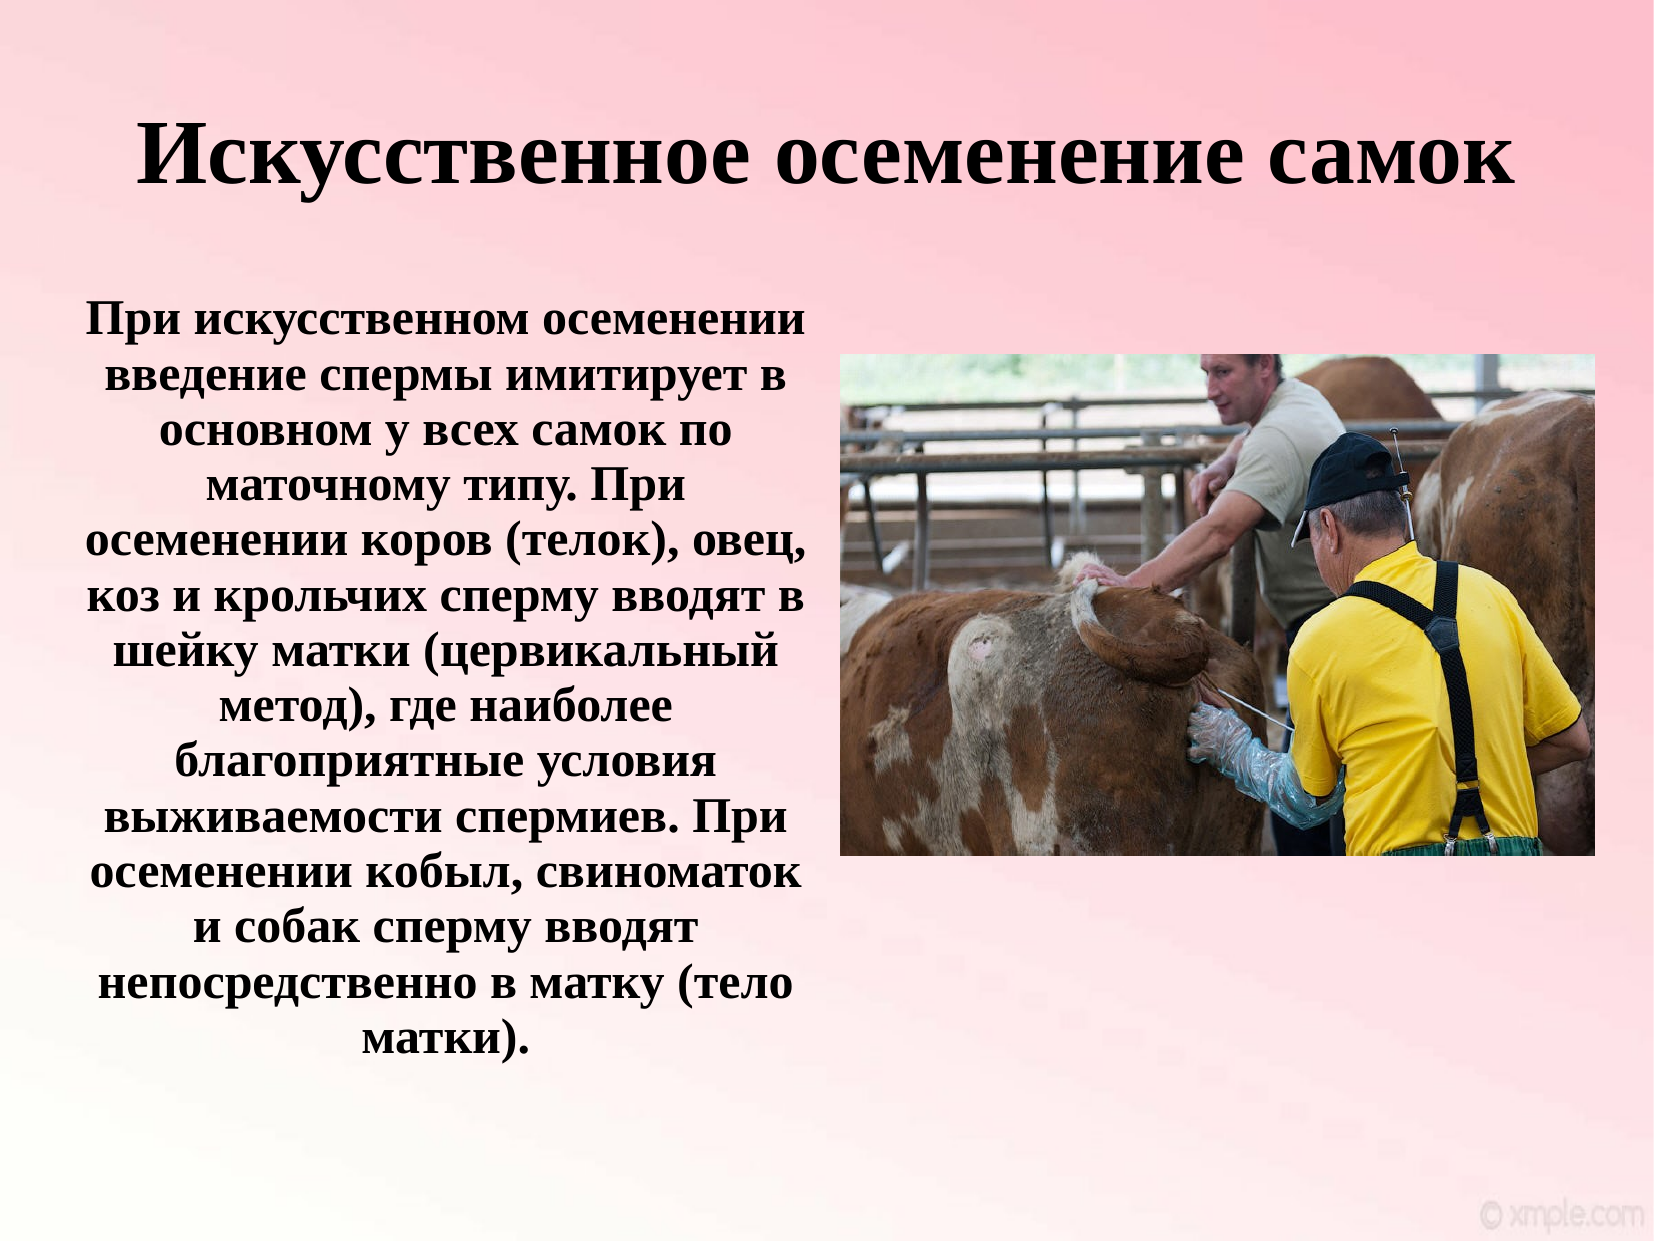

# Искусственное осеменение самок
При искусственном осеменении введение спермы имитирует в основном у всех самок по маточному типу. При осеменении коров (телок), овец, коз и крольчих сперму вводят в шейку матки (цервикальный метод), где наиболее благоприятные условия выживаемости спермиев. При осеменении кобыл, свиноматок и собак сперму вводят непосредственно в матку (тело матки).